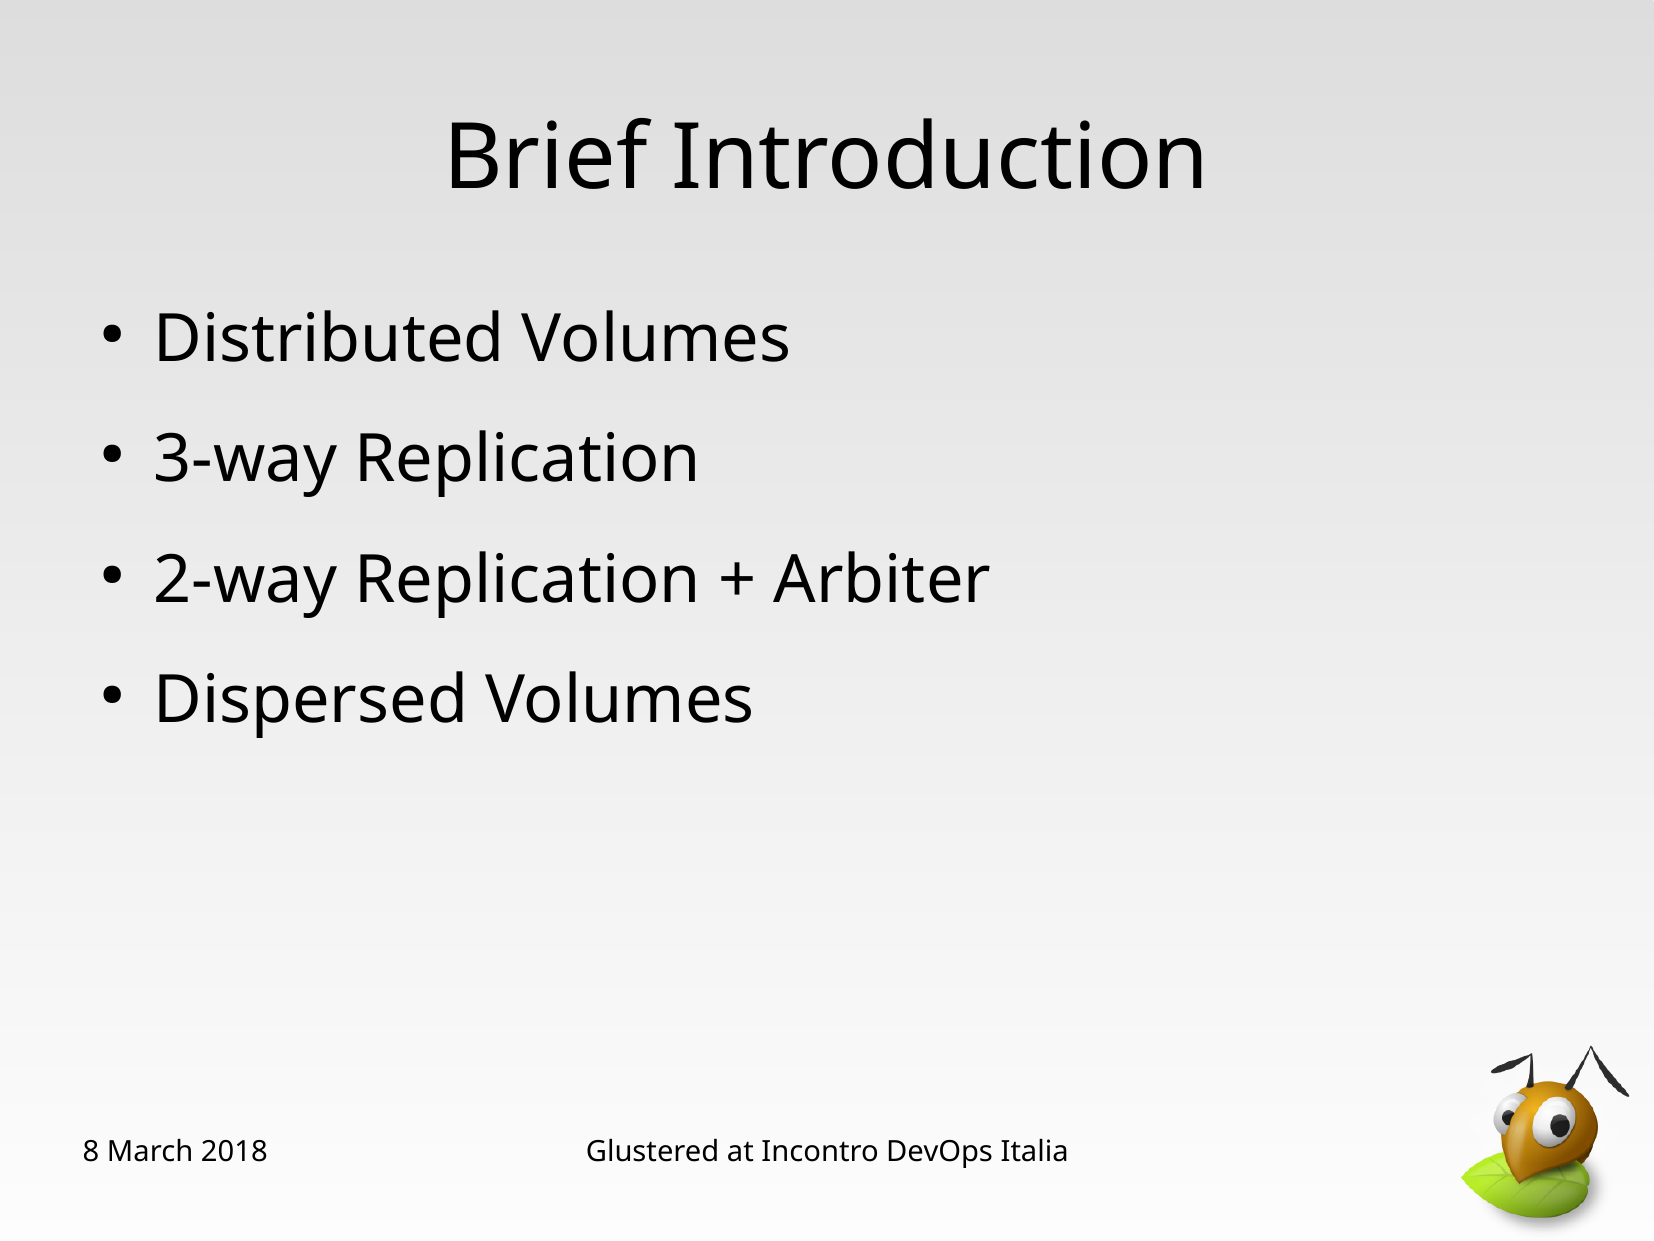

# Brief Introduction
Distributed Volumes
3-way Replication
2-way Replication + Arbiter
Dispersed Volumes
8 March 2018
Glustered at Incontro DevOps Italia